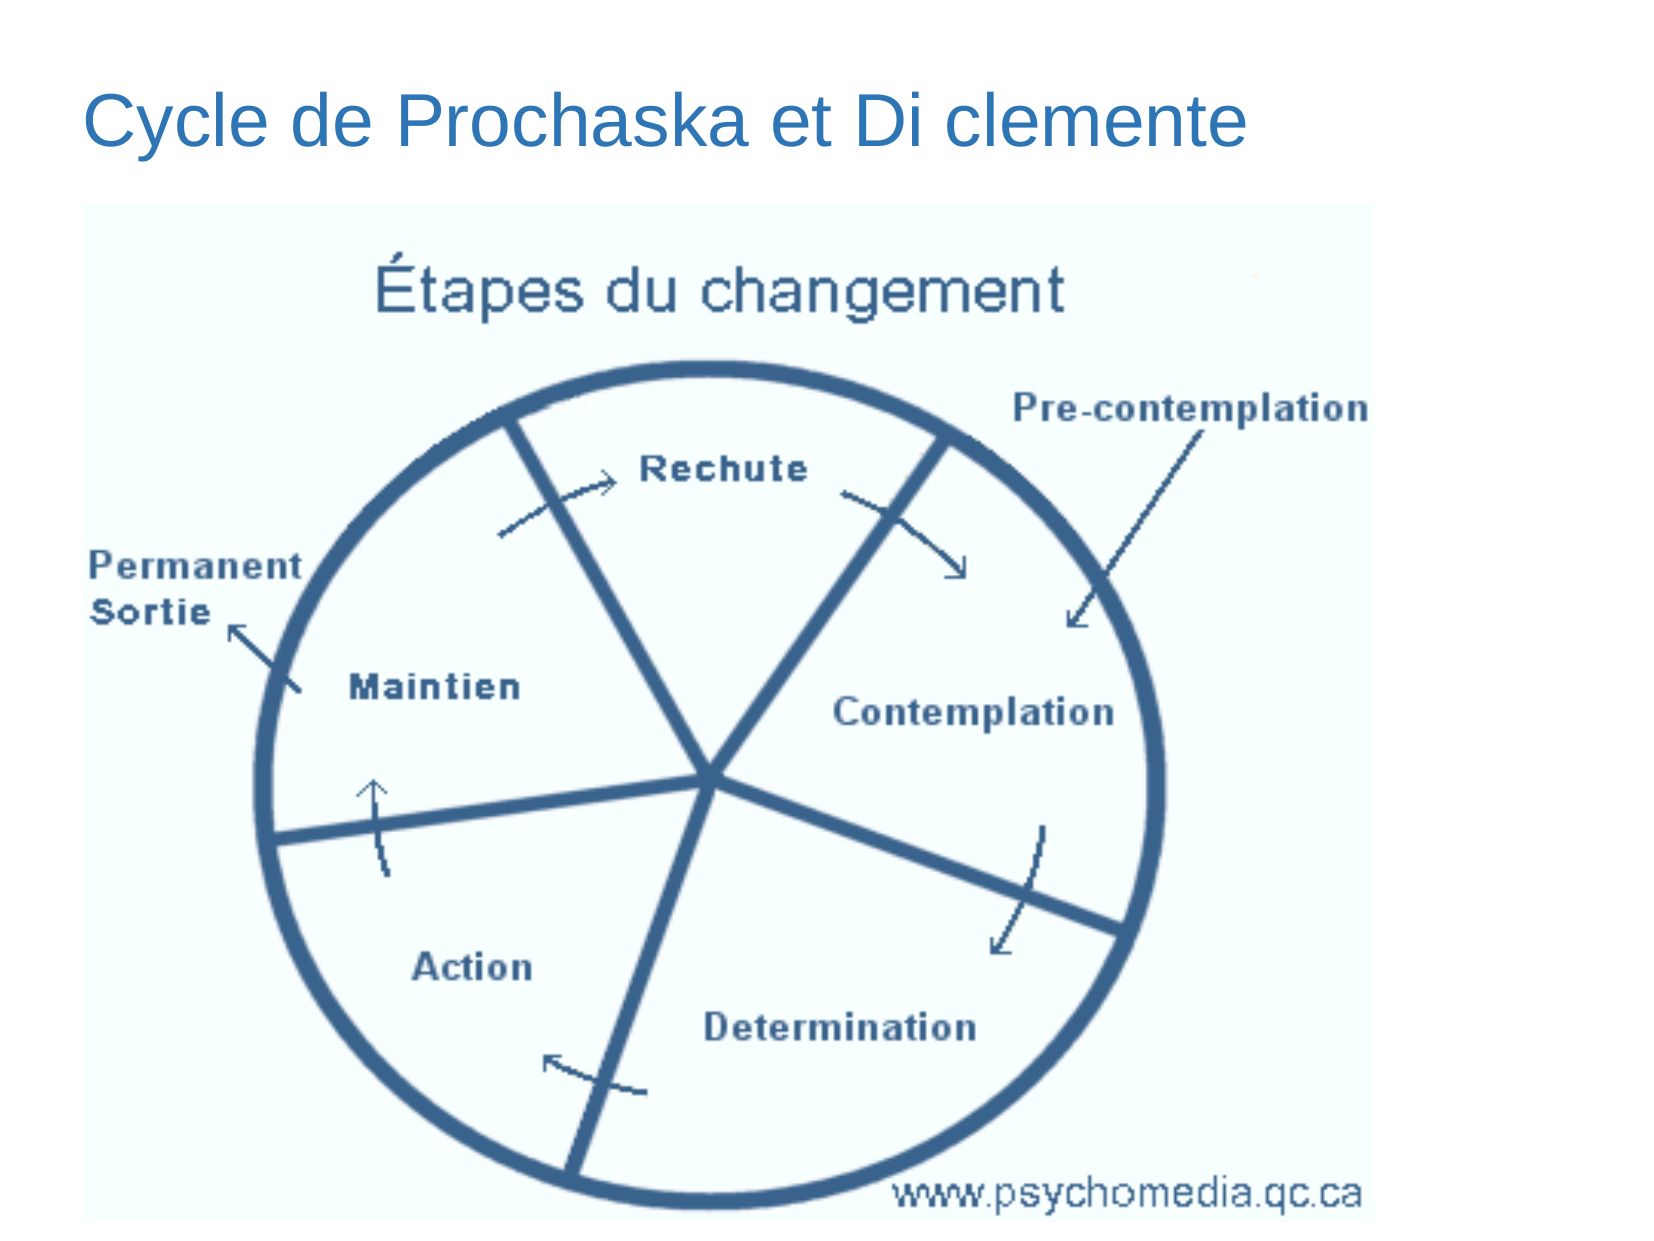

# Cycle de Prochaska et Di clemente